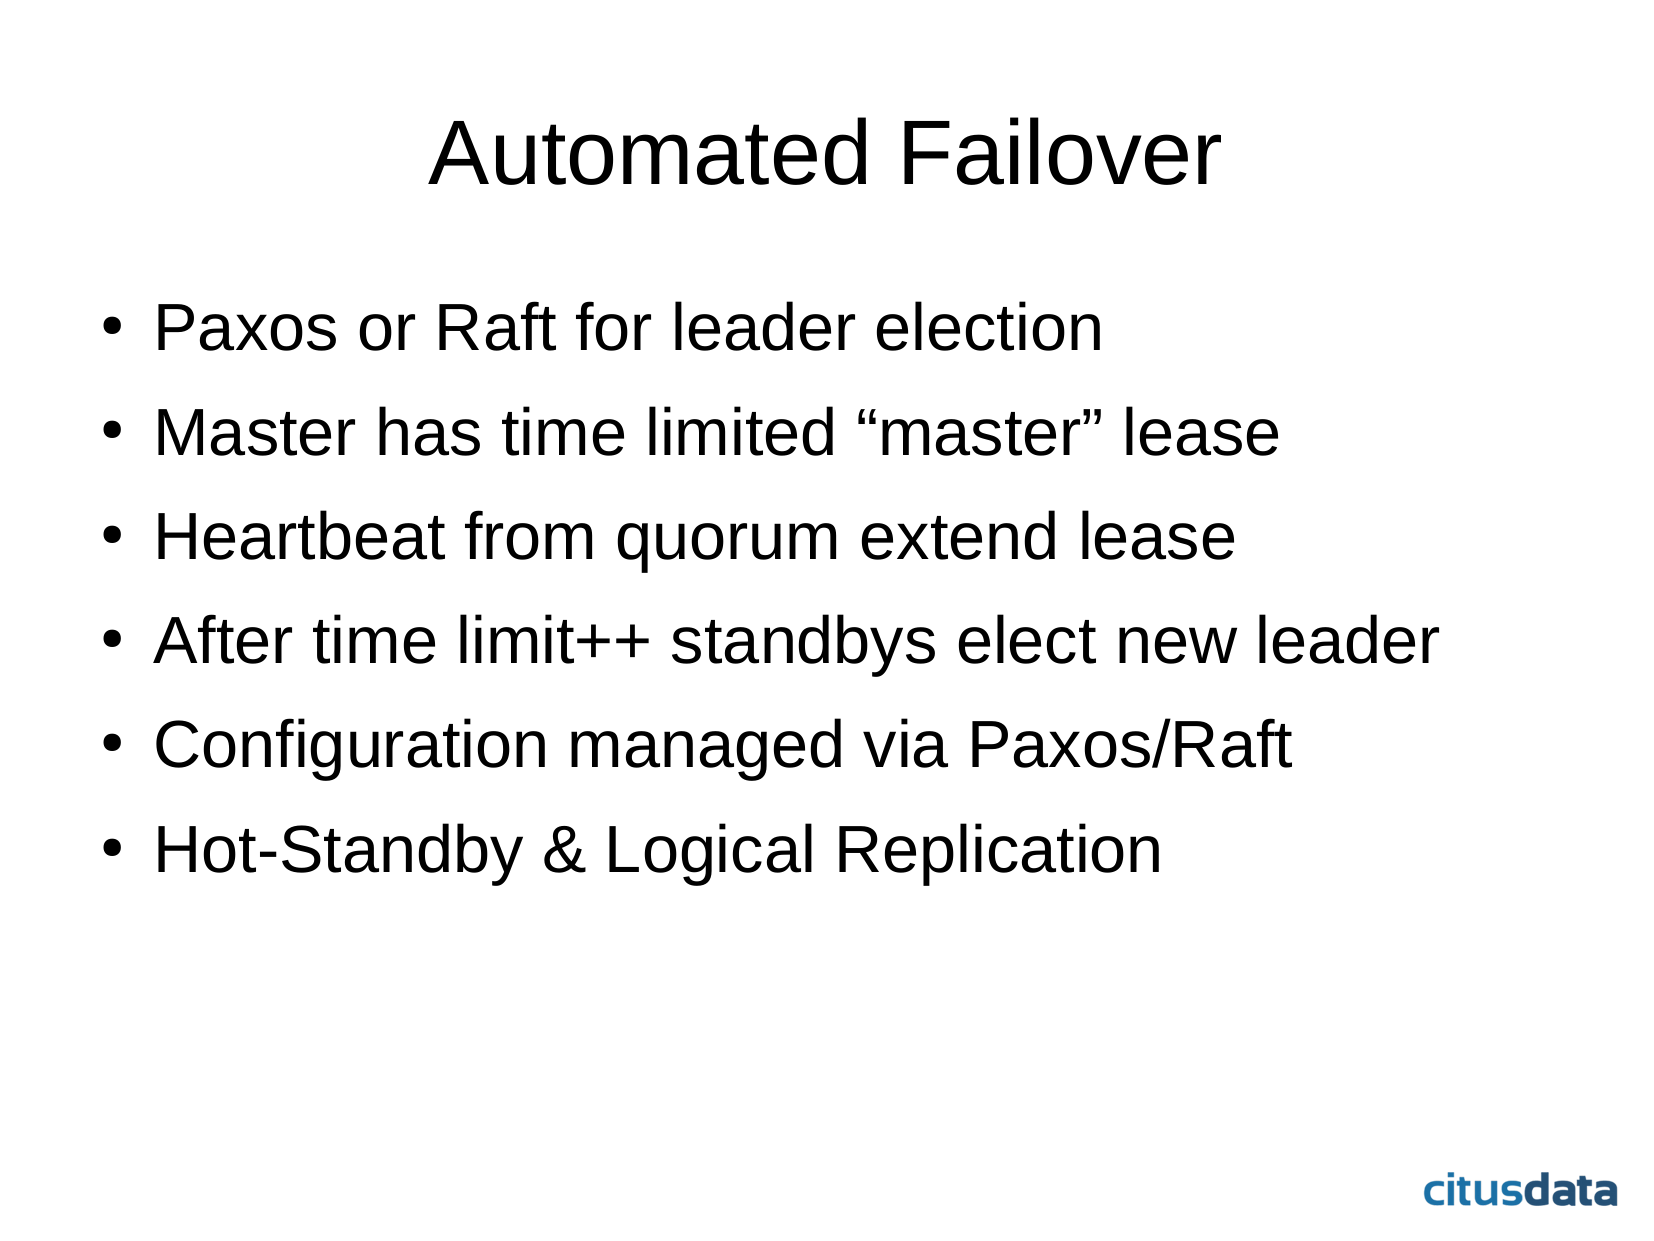

# Automated Failover
Paxos or Raft for leader election
Master has time limited “master” lease
Heartbeat from quorum extend lease
After time limit++ standbys elect new leader
Configuration managed via Paxos/Raft
Hot-Standby & Logical Replication